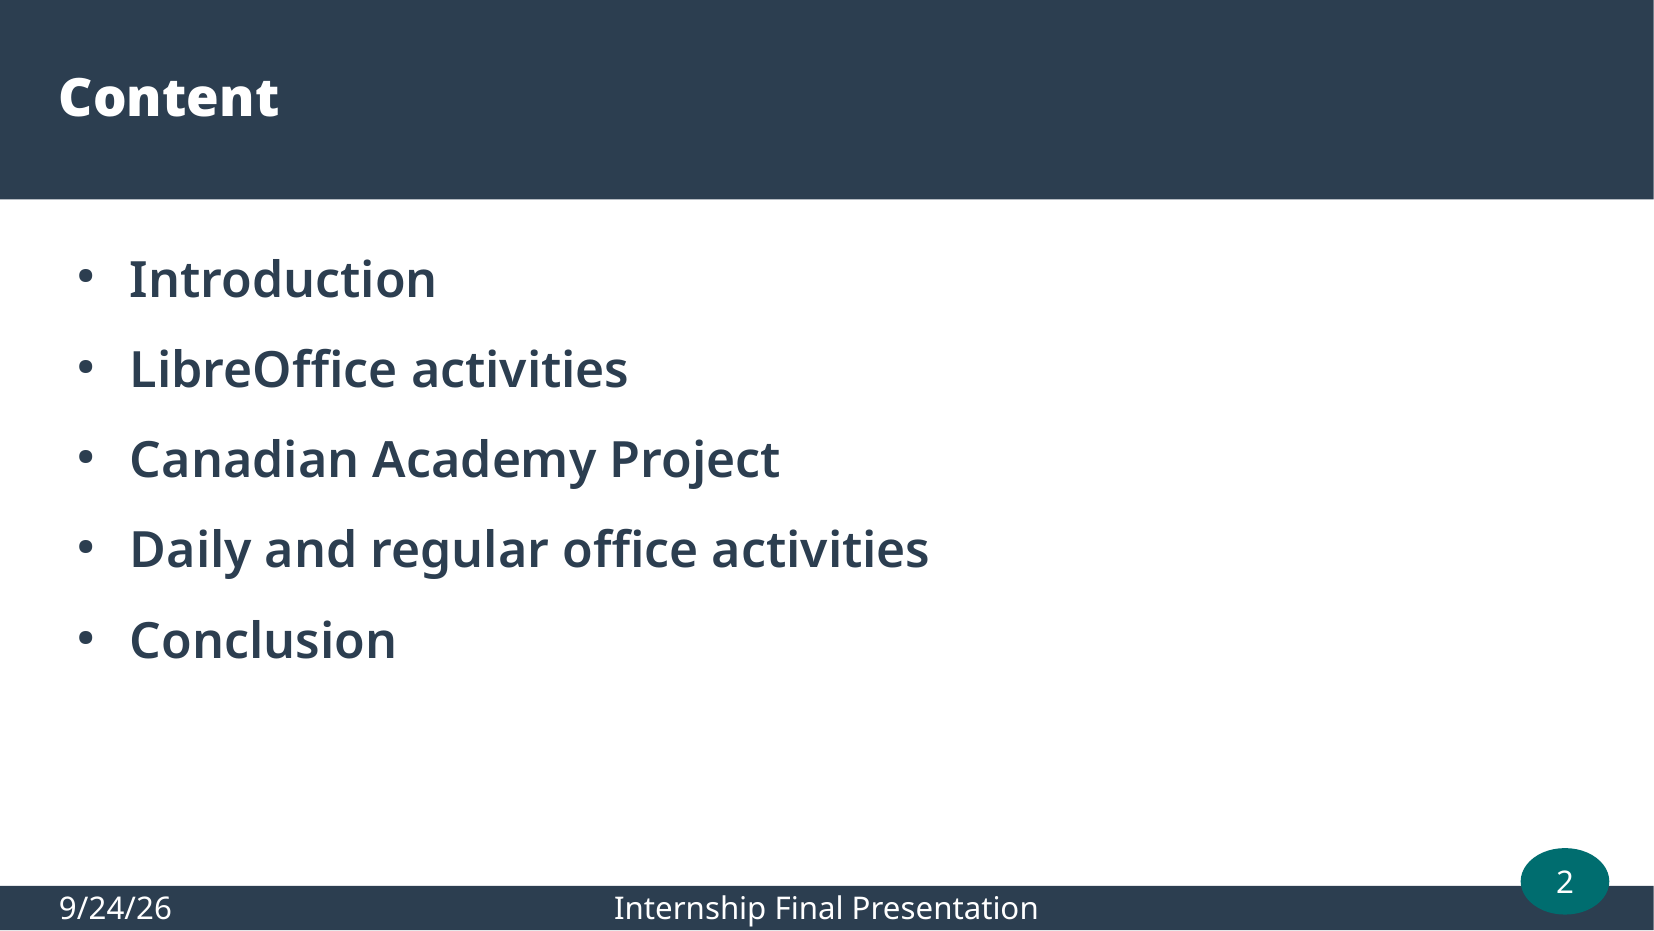

# Content
Introduction
LibreOffice activities
Canadian Academy Project
Daily and regular office activities
Conclusion
2
Internship Final Presentation